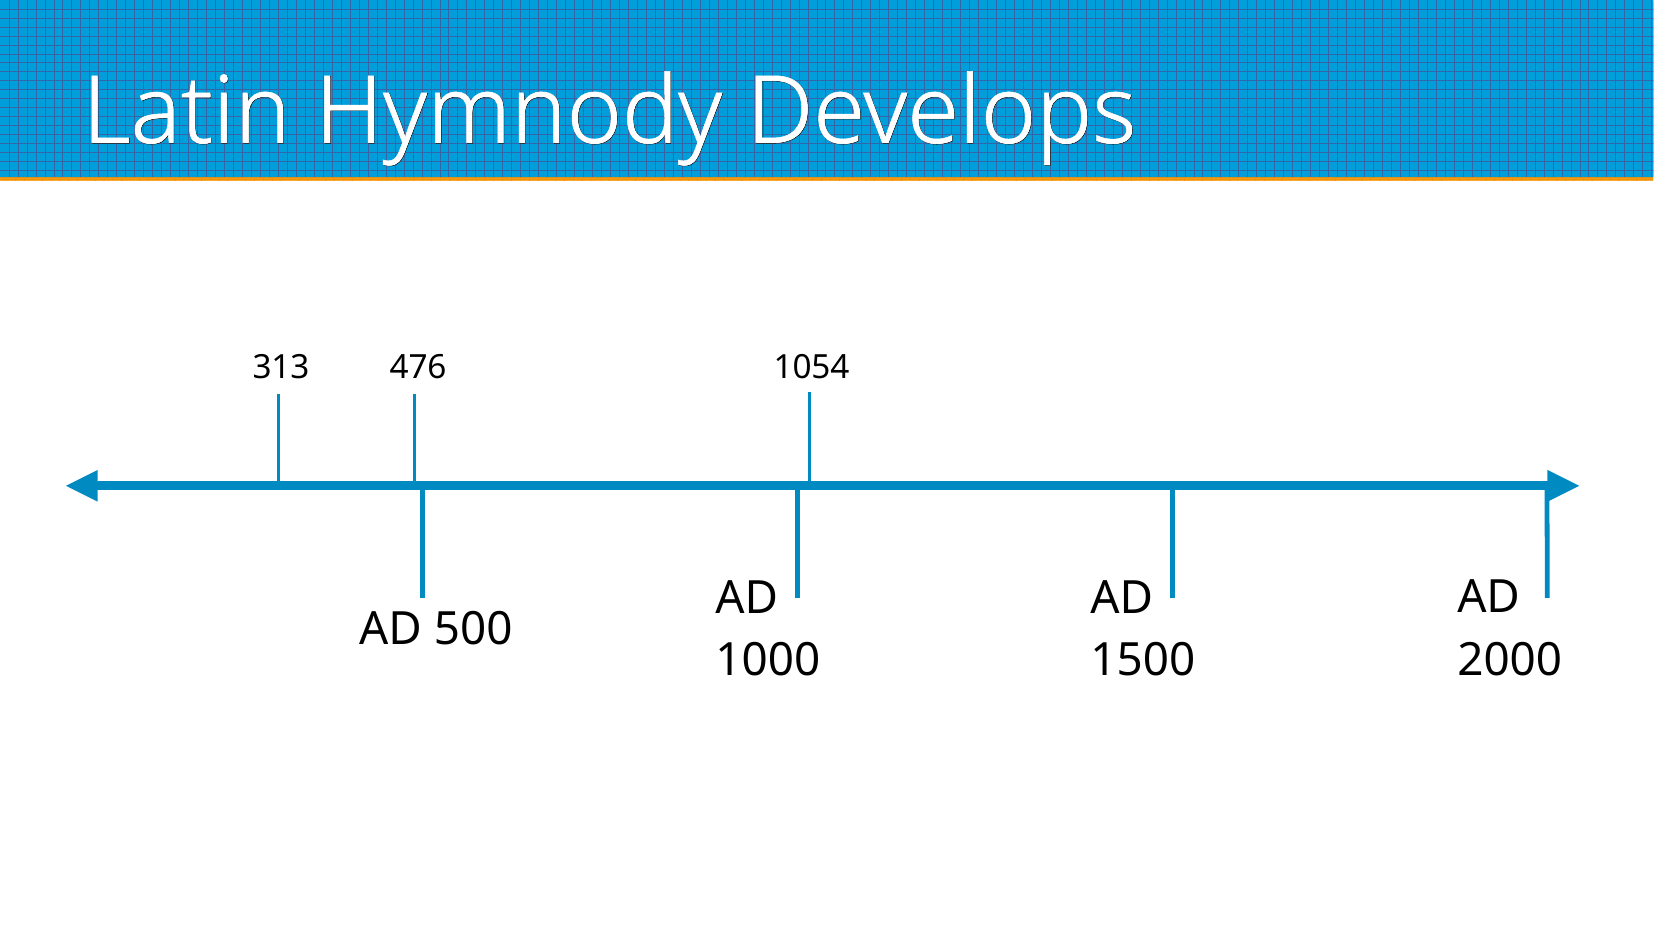

# Latin Hymnody Develops
313
476
1054
AD 2000
AD 500
AD 1000
AD 1500